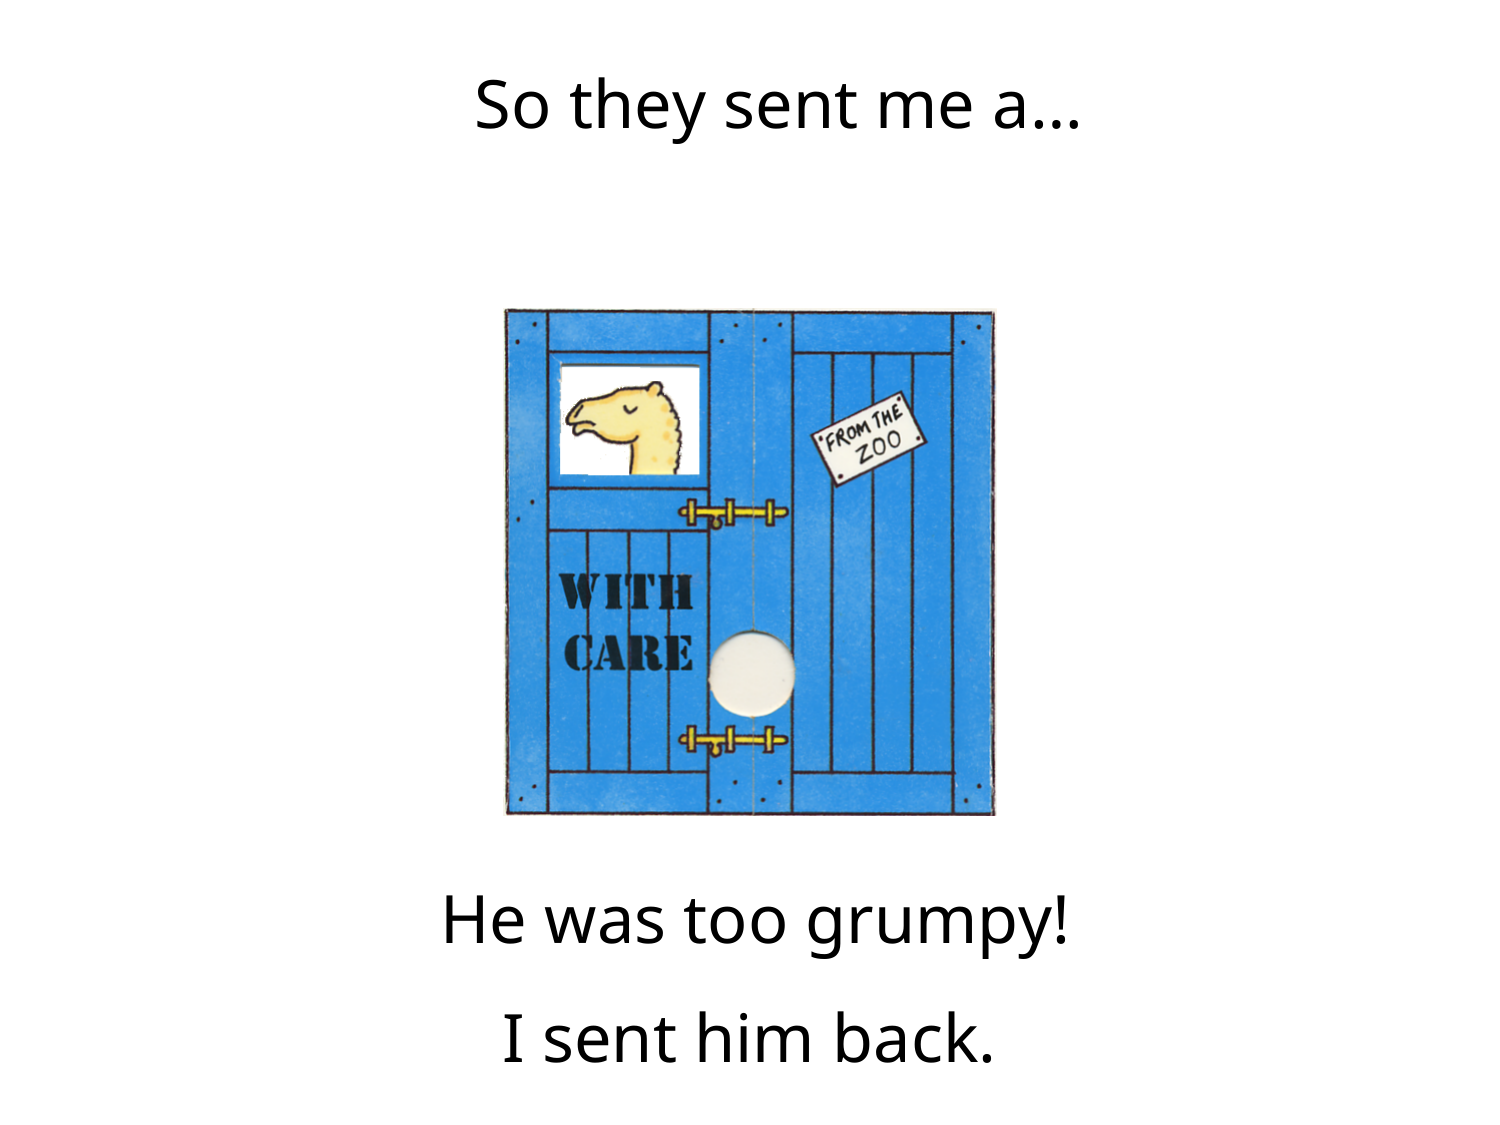

So they sent me a…
He was too grumpy!
I sent him back.